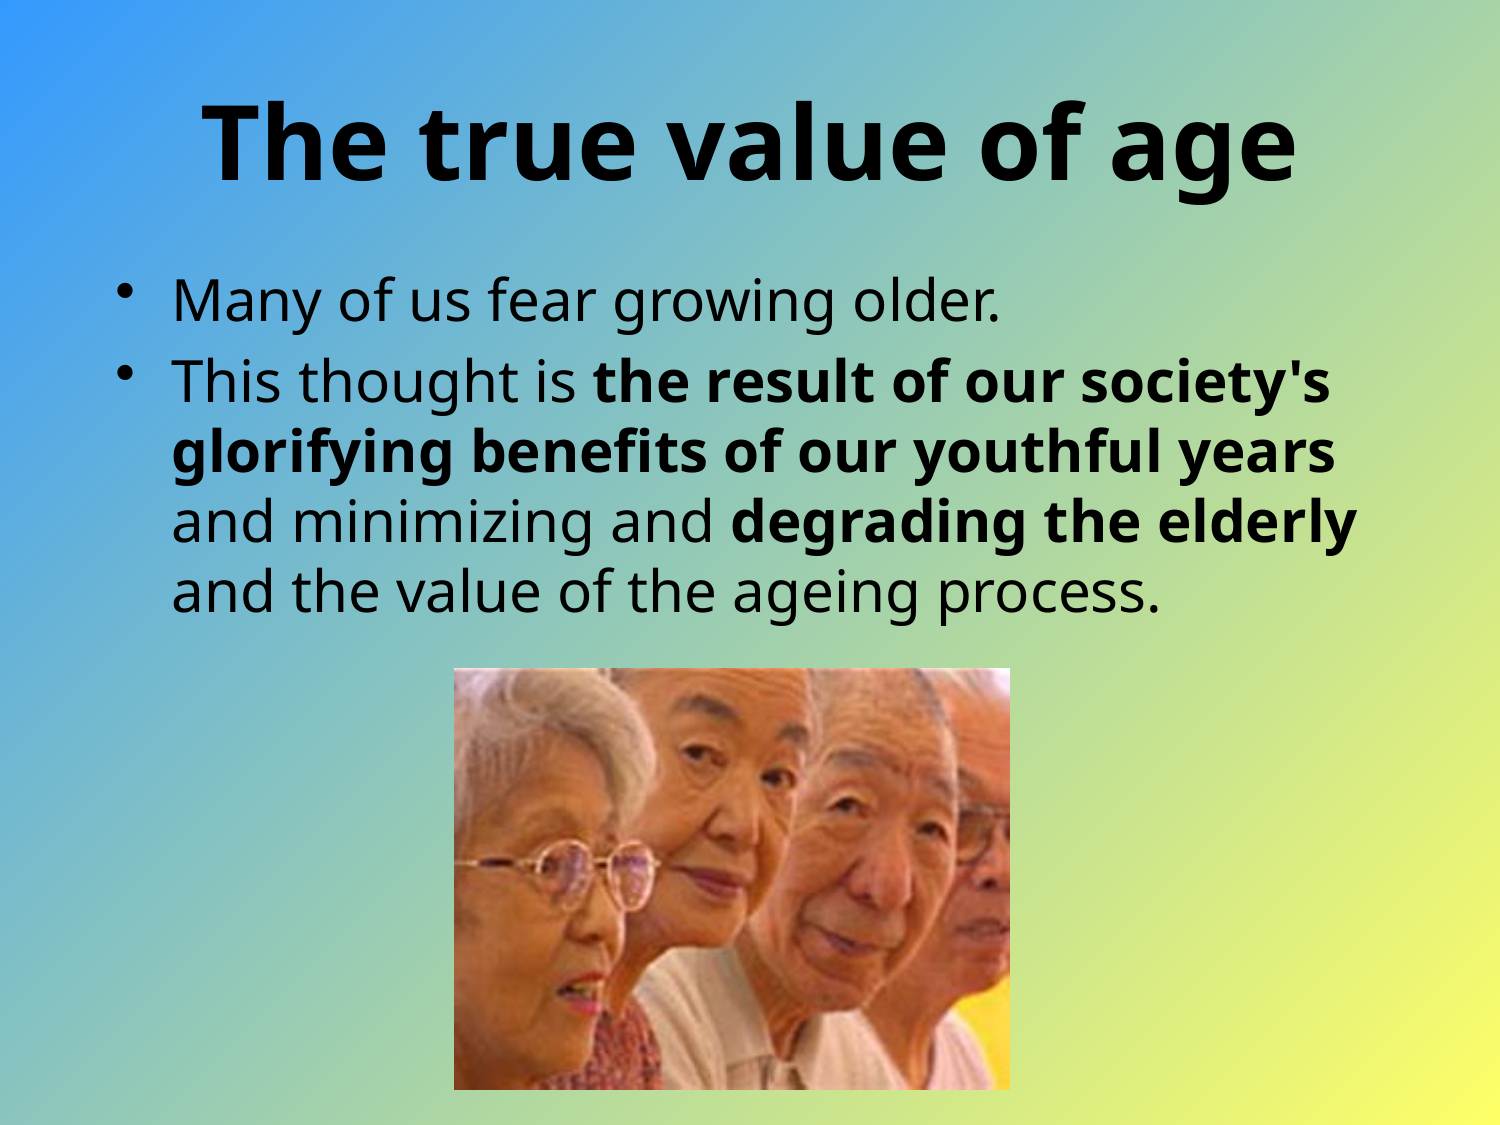

# The true value of age
Many of us fear growing older.
This thought is the result of our society's glorifying benefits of our youthful years and minimizing and degrading the elderly and the value of the ageing process.